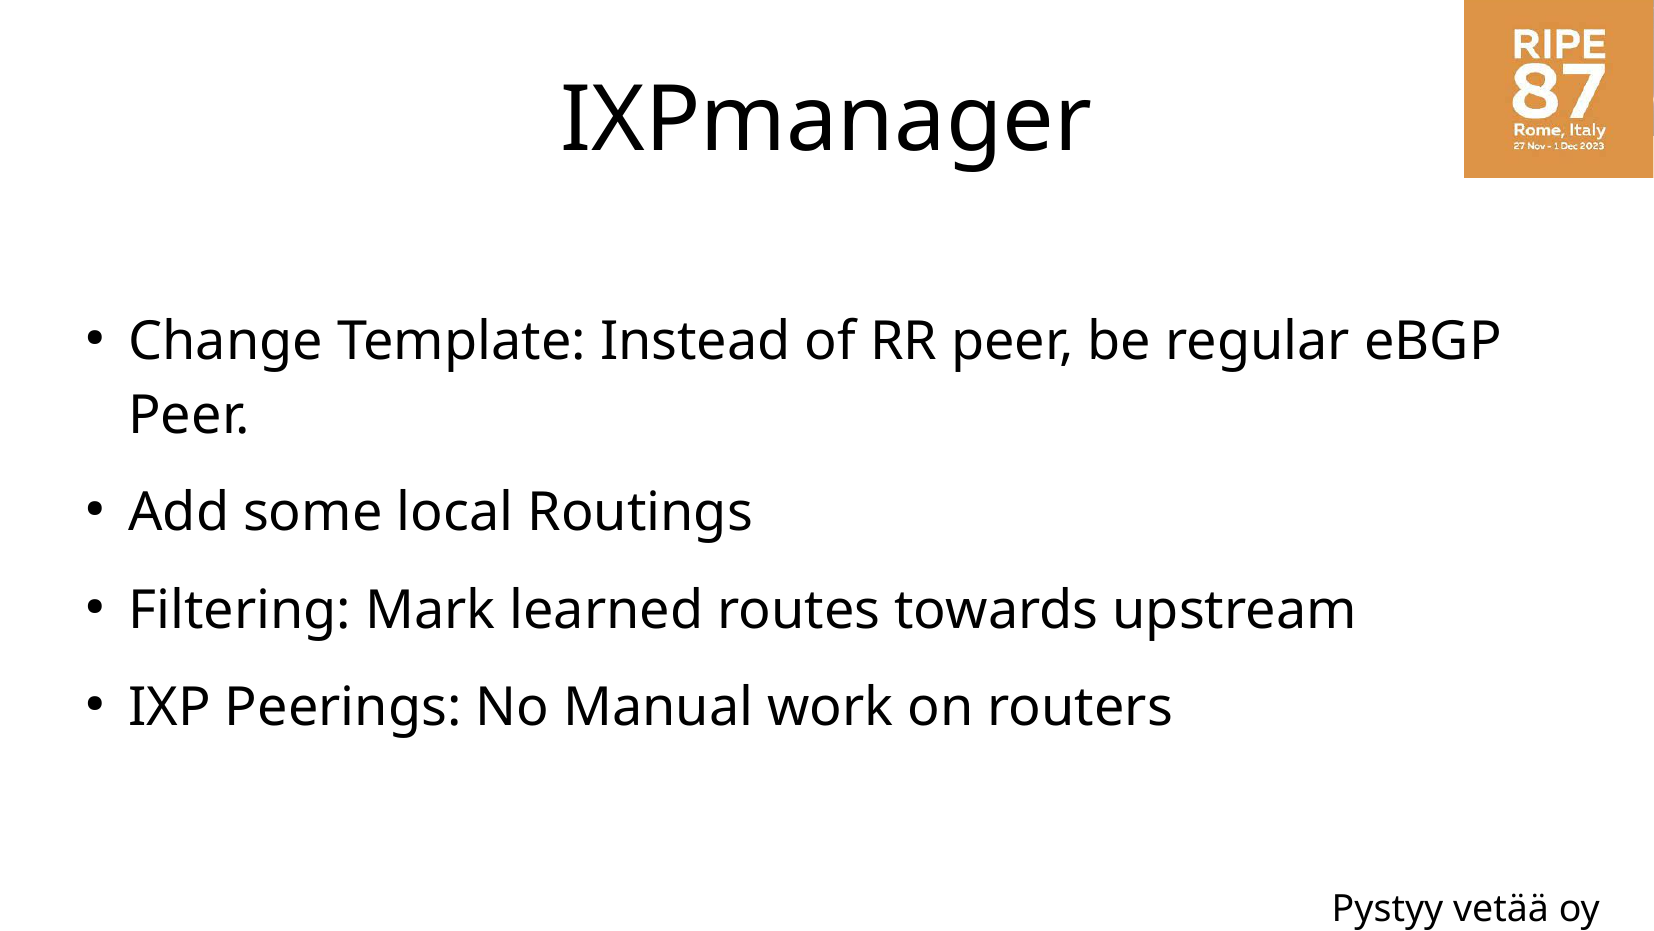

# IXPmanager
Change Template: Instead of RR peer, be regular eBGP Peer.
Add some local Routings
Filtering: Mark learned routes towards upstream
IXP Peerings: No Manual work on routers
Pystyy vetää oy